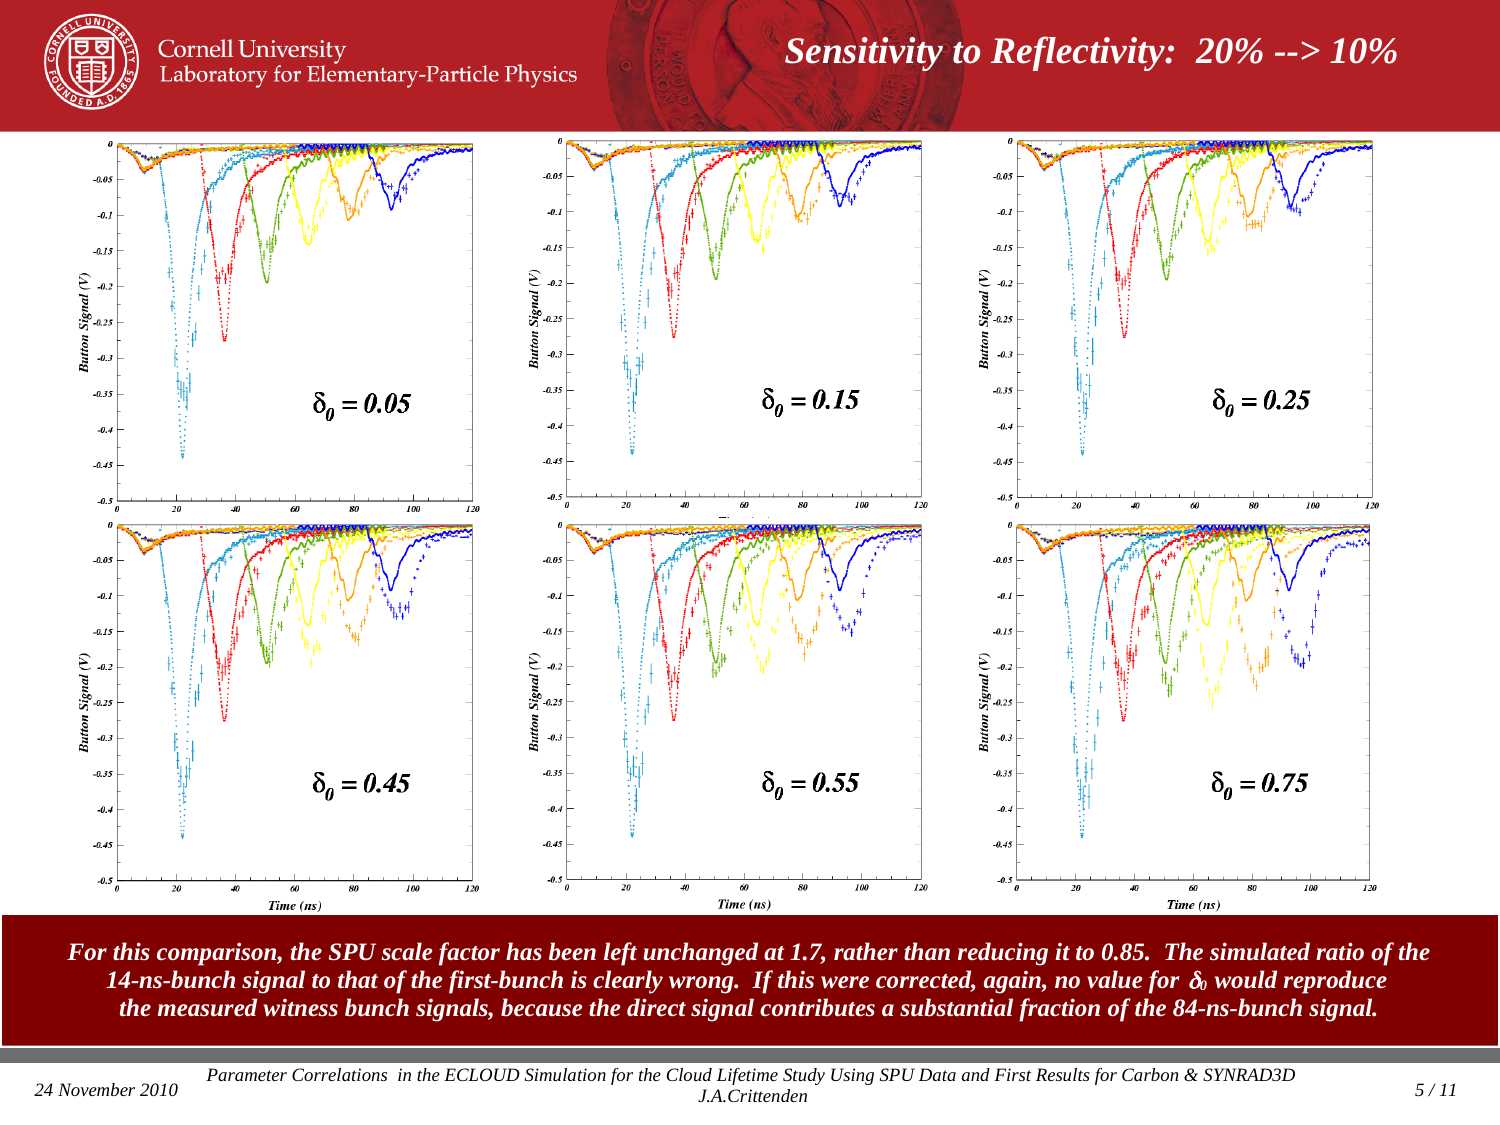

Sensitivity to Reflectivity: 20% --> 10%
For this comparison, the SPU scale factor has been left unchanged at 1.7, rather than reducing it to 0.85. The simulated ratio of the
14-ns-bunch signal to that of the first-bunch is clearly wrong. If this were corrected, again, no value for d0 would reproduce
the measured witness bunch signals, because the direct signal contributes a substantial fraction of the 84-ns-bunch signal.